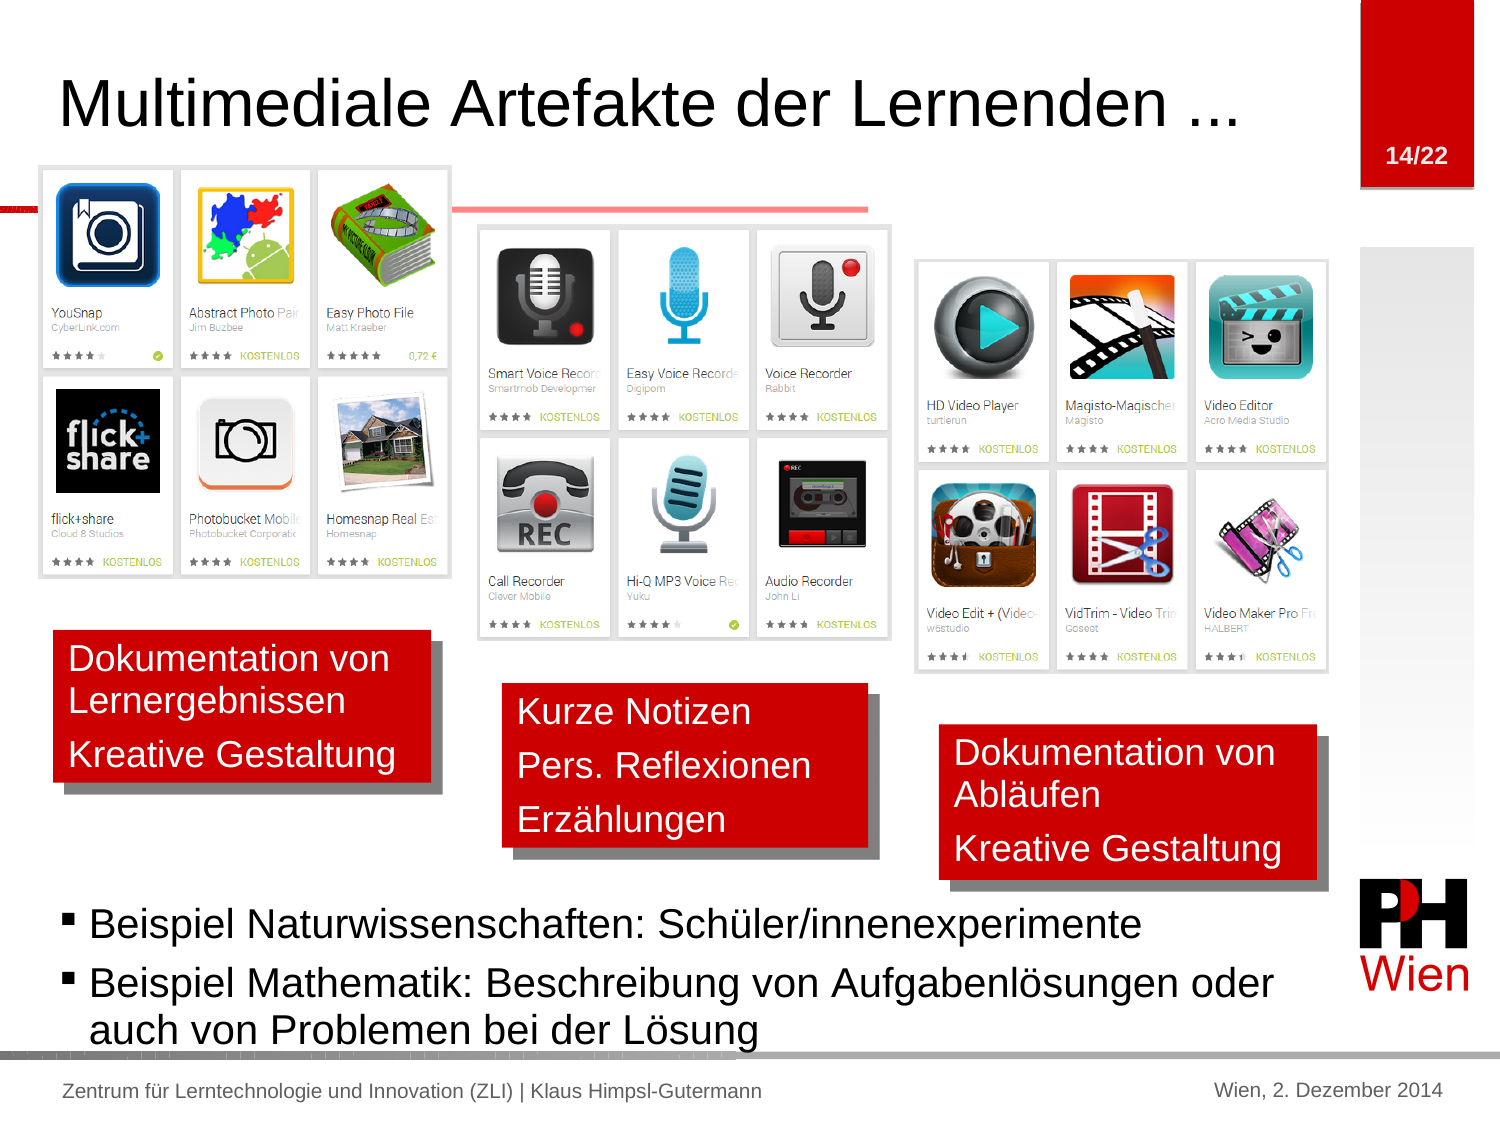

# Multimediale Artefakte der Lernenden ...
14
Dokumentation von
Lernergebnissen
Kreative Gestaltung
Kurze Notizen
Pers. Reflexionen
Erzählungen
Dokumentation von
Abläufen
Kreative Gestaltung
Beispiel Naturwissenschaften: Schüler/innenexperimente
Beispiel Mathematik: Beschreibung von Aufgabenlösungen oder auch von Problemen bei der Lösung
Wien, 2. Dezember 2014